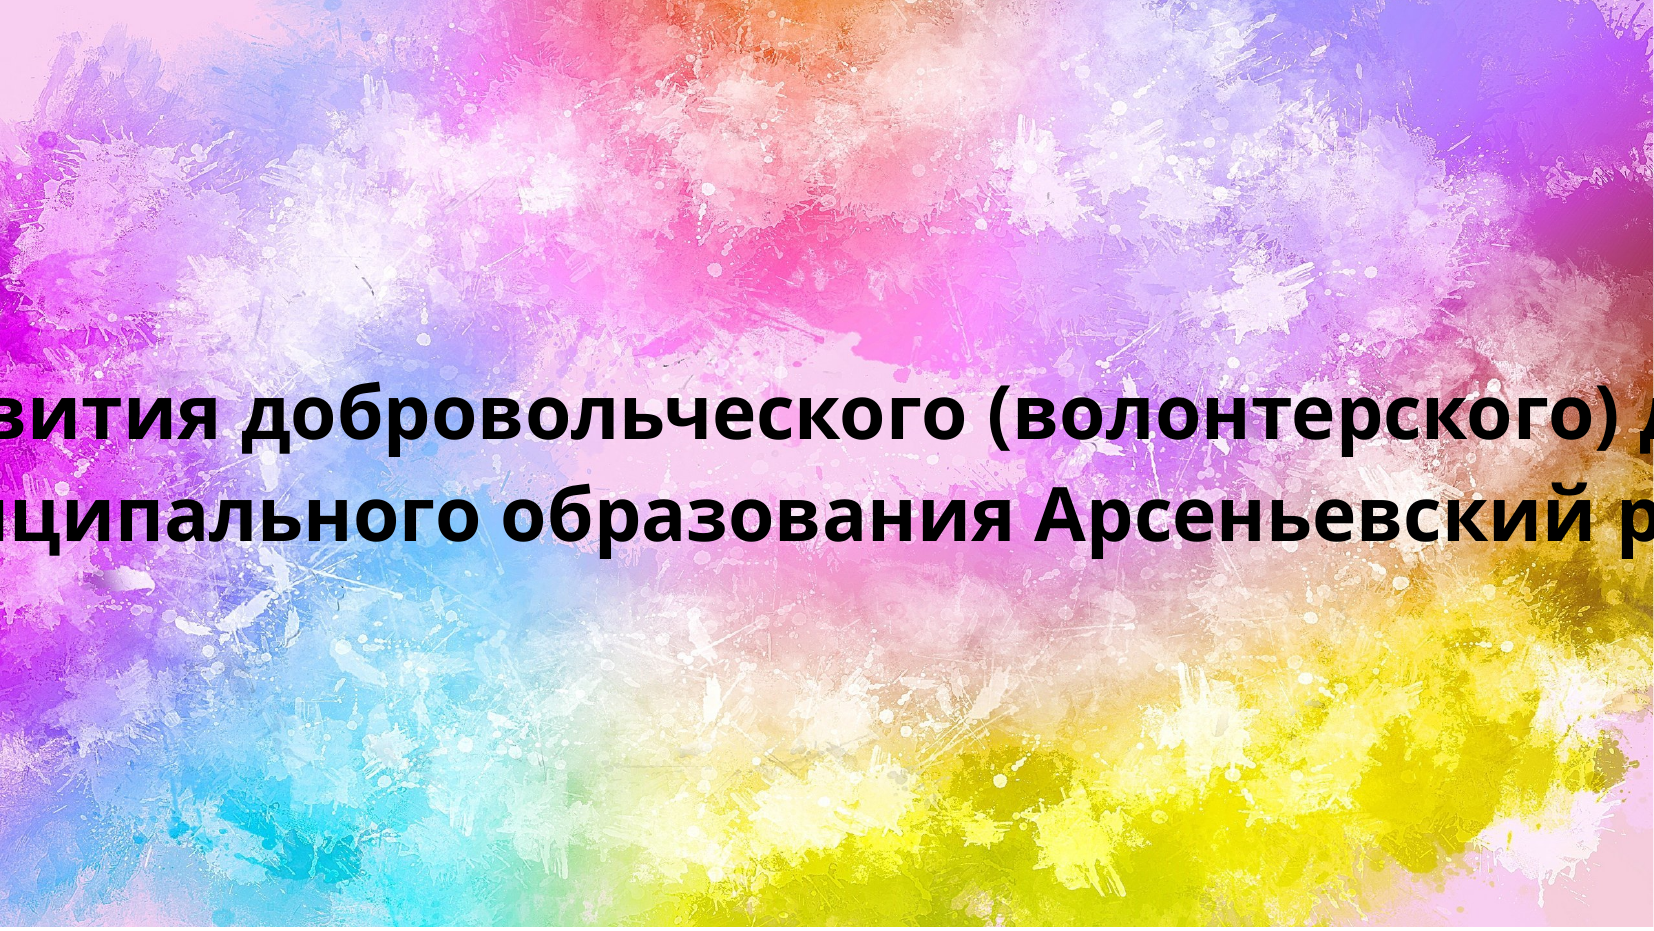

Центр развития добровольческого (волонтерского) движения
Муниципального образования Арсеньевский район
#